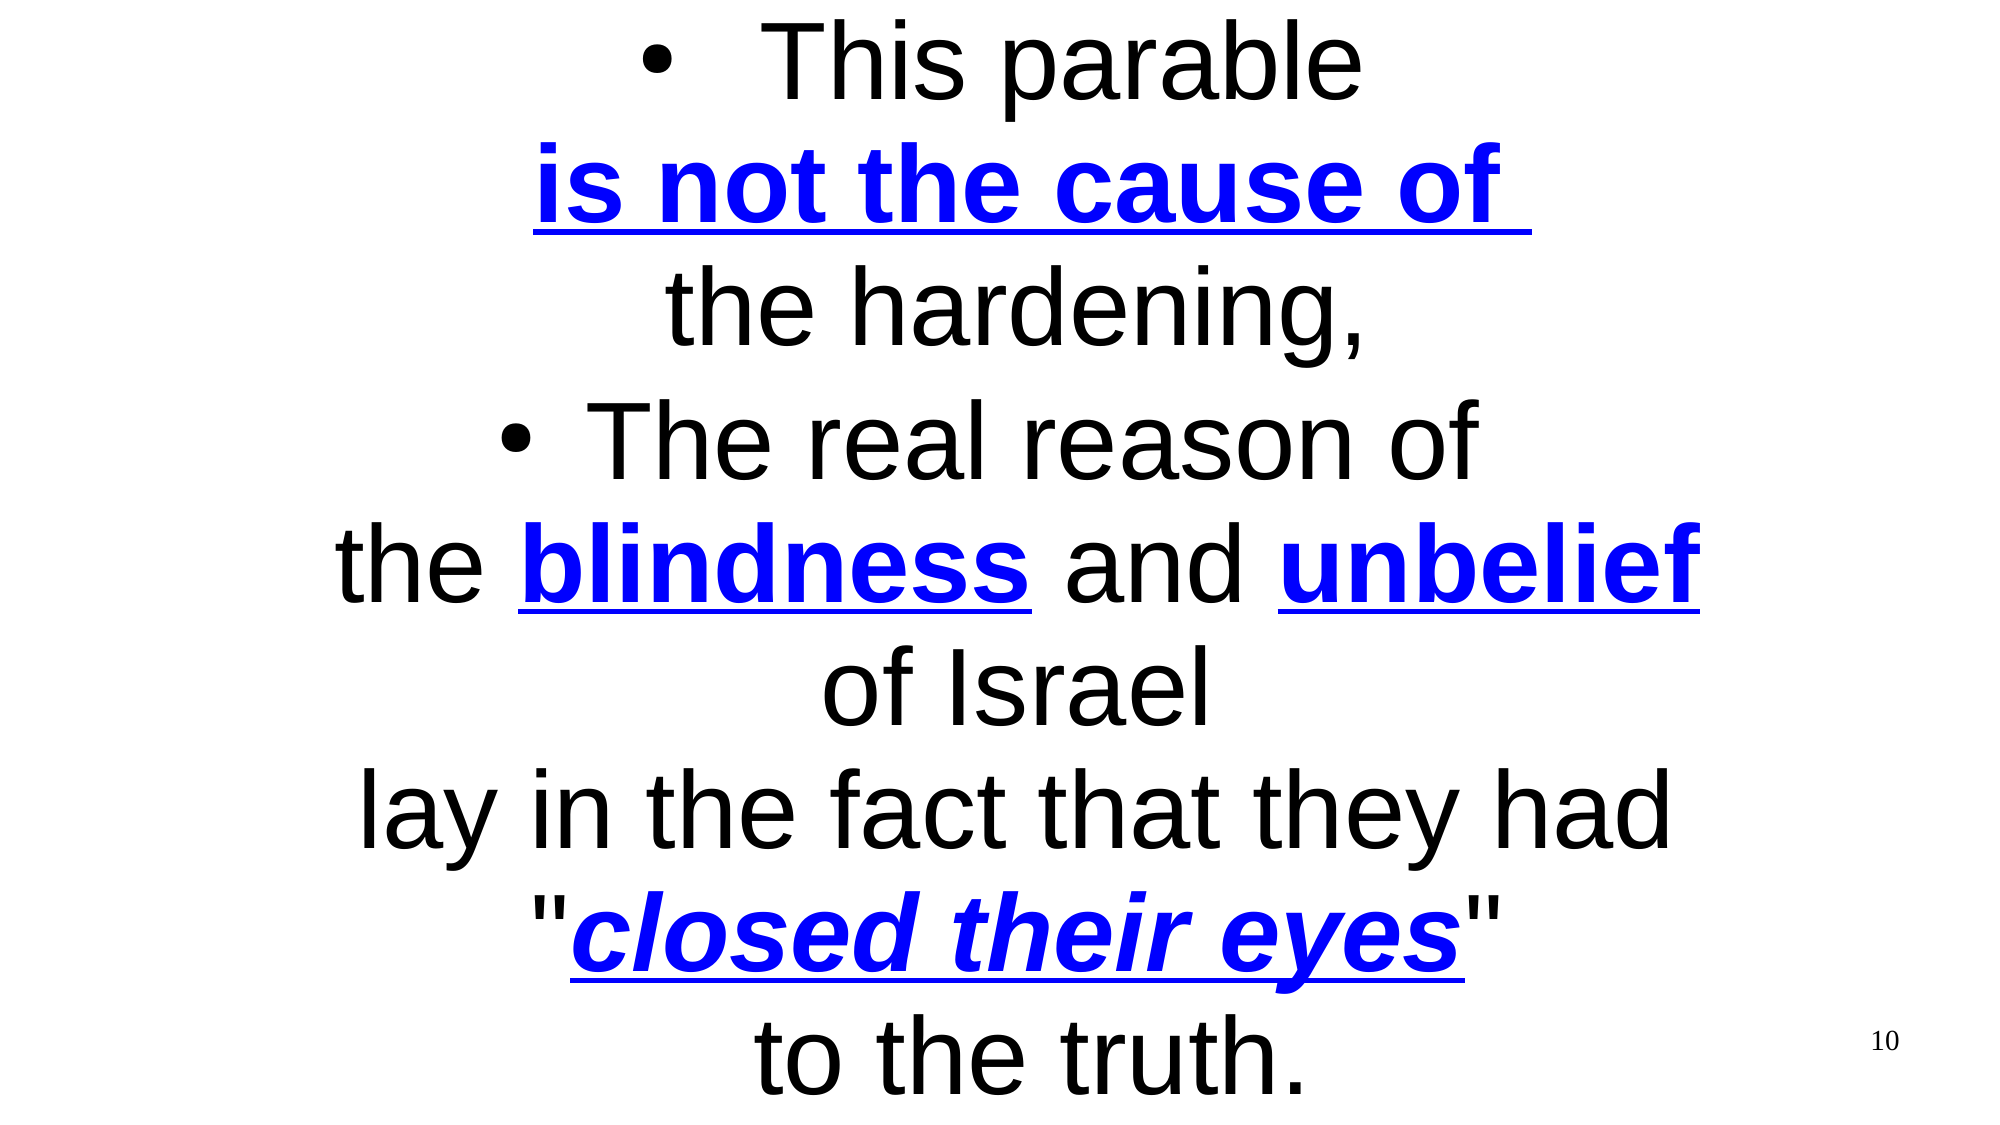

# This parable is not the cause of the hardening,
 The real reason of
the blindness and unbelief
of Israel
lay in the fact that they had
"closed their eyes"
to the truth.
10